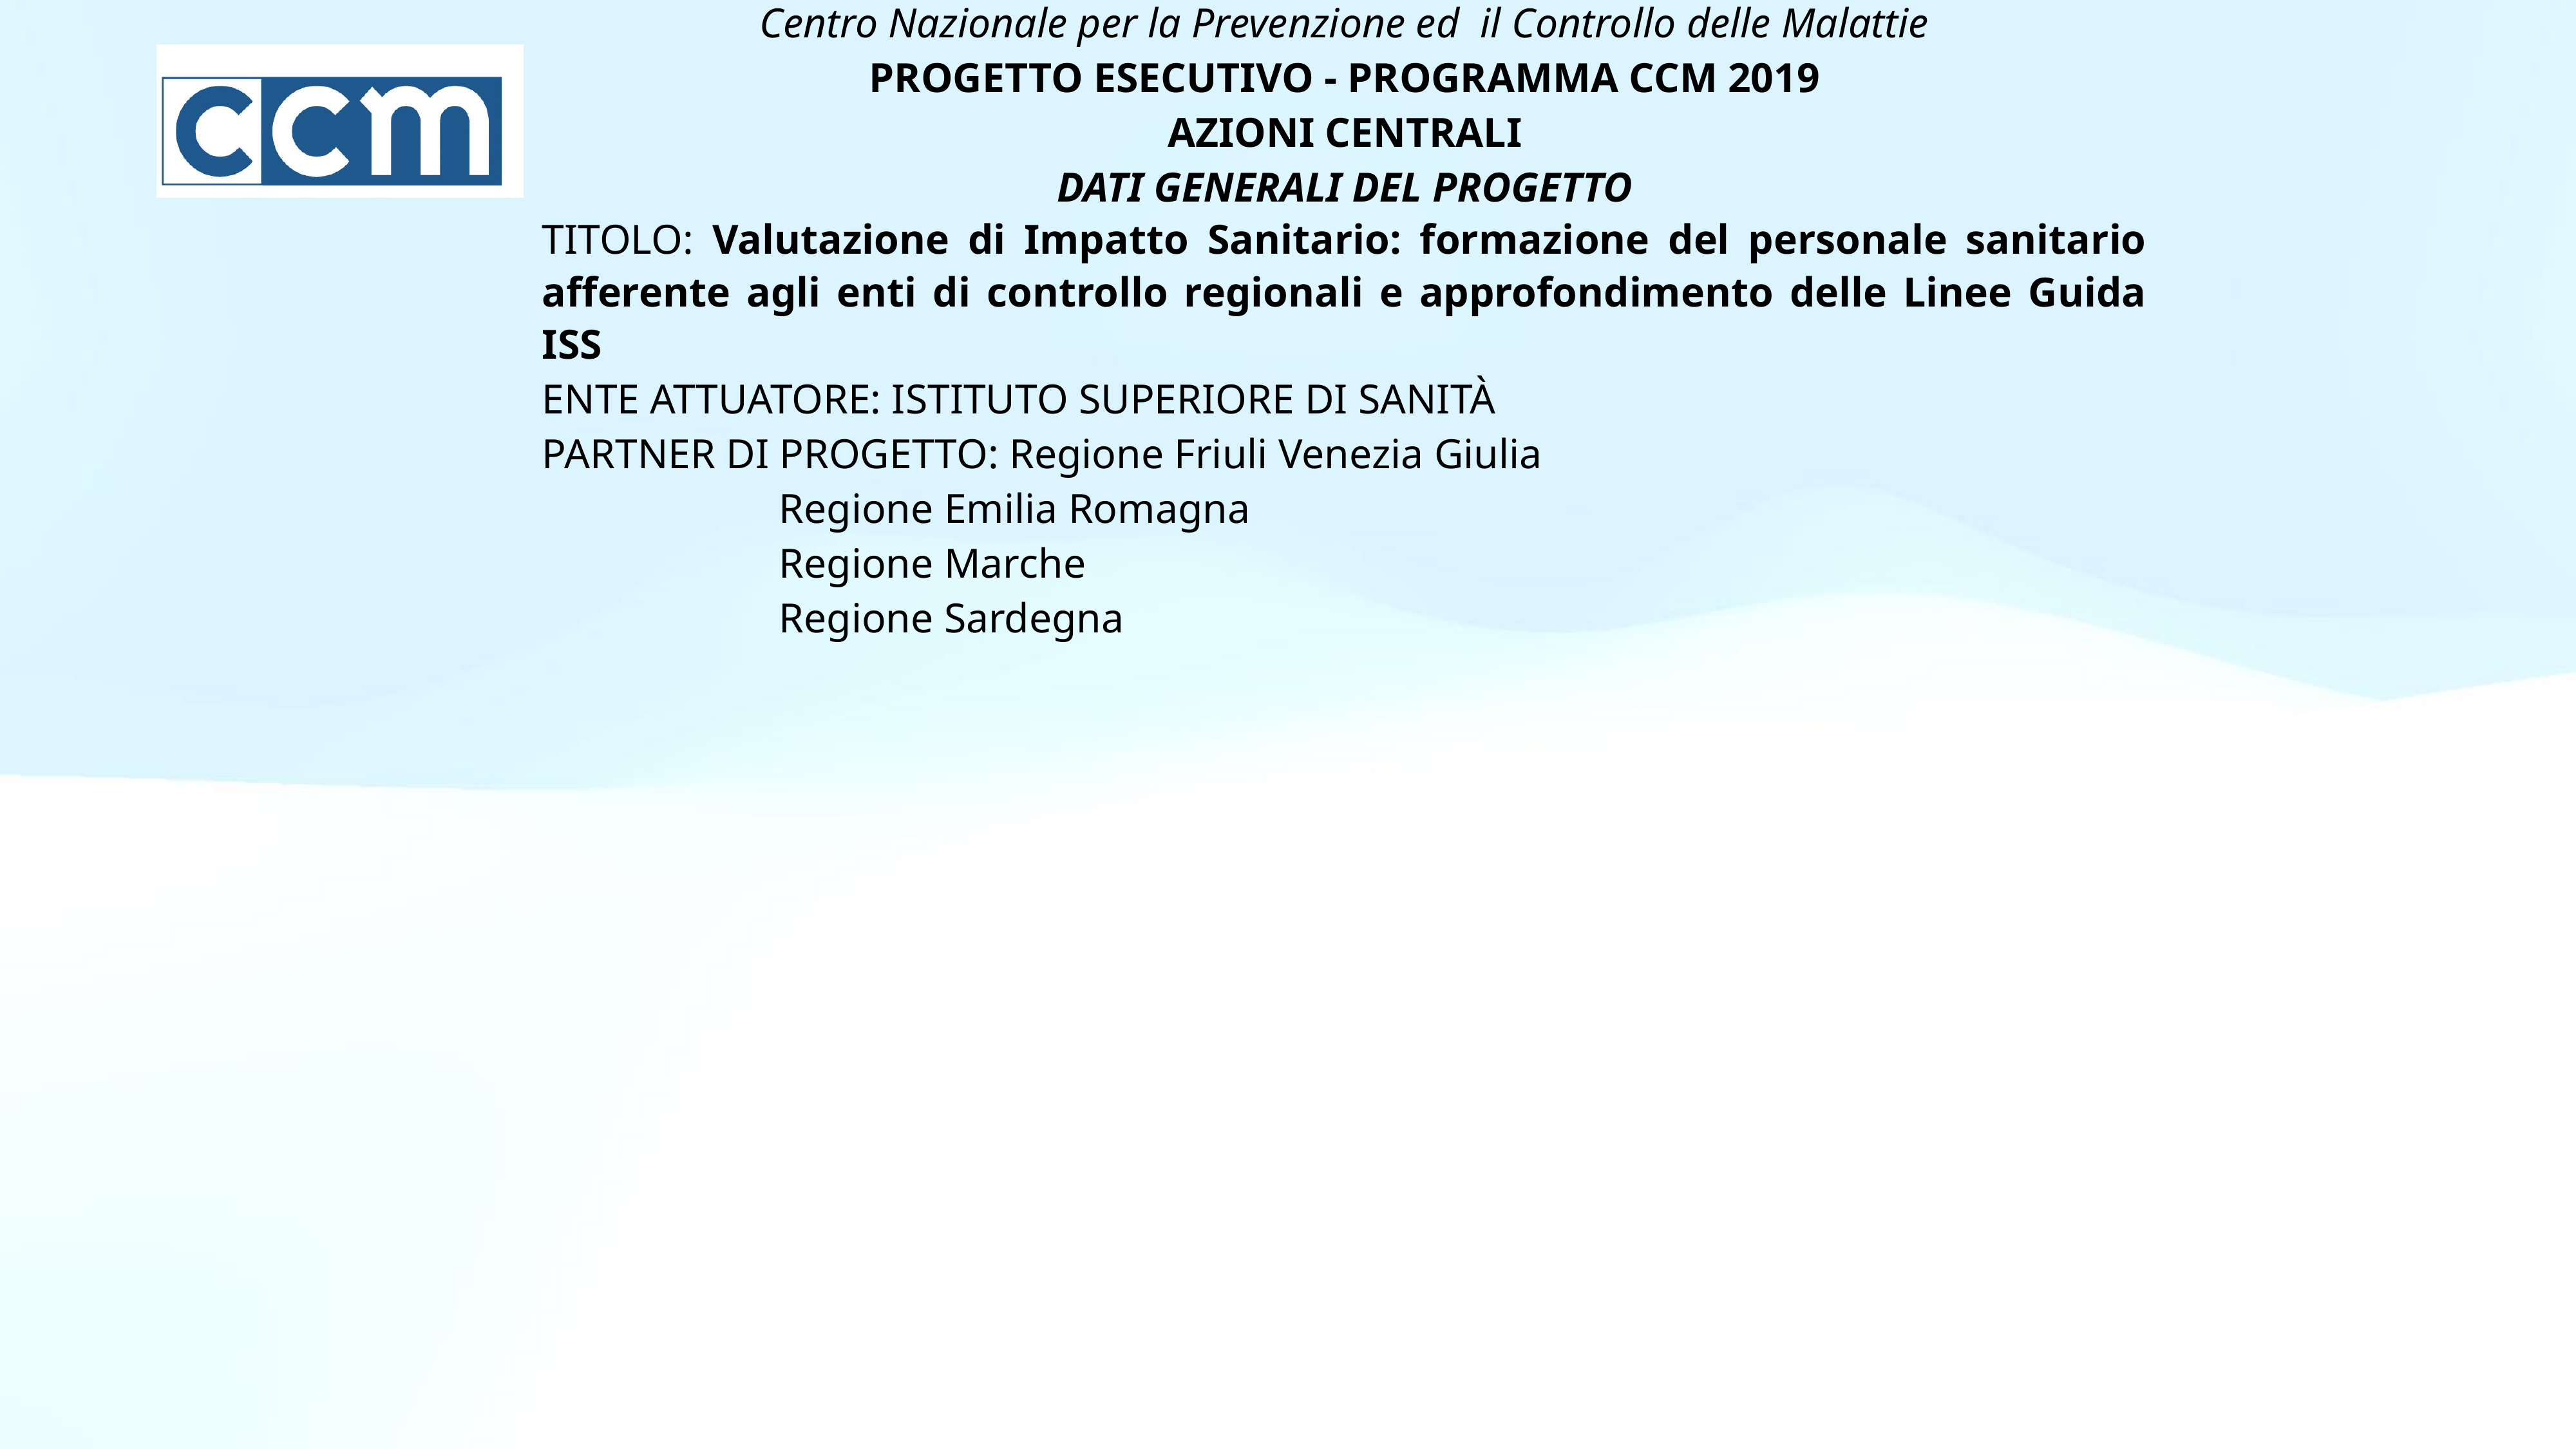

Centro Nazionale per la Prevenzione ed il Controllo delle Malattie
PROGETTO ESECUTIVO - PROGRAMMA CCM 2019
AZIONI CENTRALI
DATI GENERALI DEL PROGETTO
TITOLO: Valutazione di Impatto Sanitario: formazione del personale sanitario afferente agli enti di controllo regionali e approfondimento delle Linee Guida ISS
ENTE ATTUATORE: ISTITUTO SUPERIORE DI SANITÀ
PARTNER DI PROGETTO: Regione Friuli Venezia Giulia
			 Regione Emilia Romagna
			 Regione Marche
			 Regione Sardegna